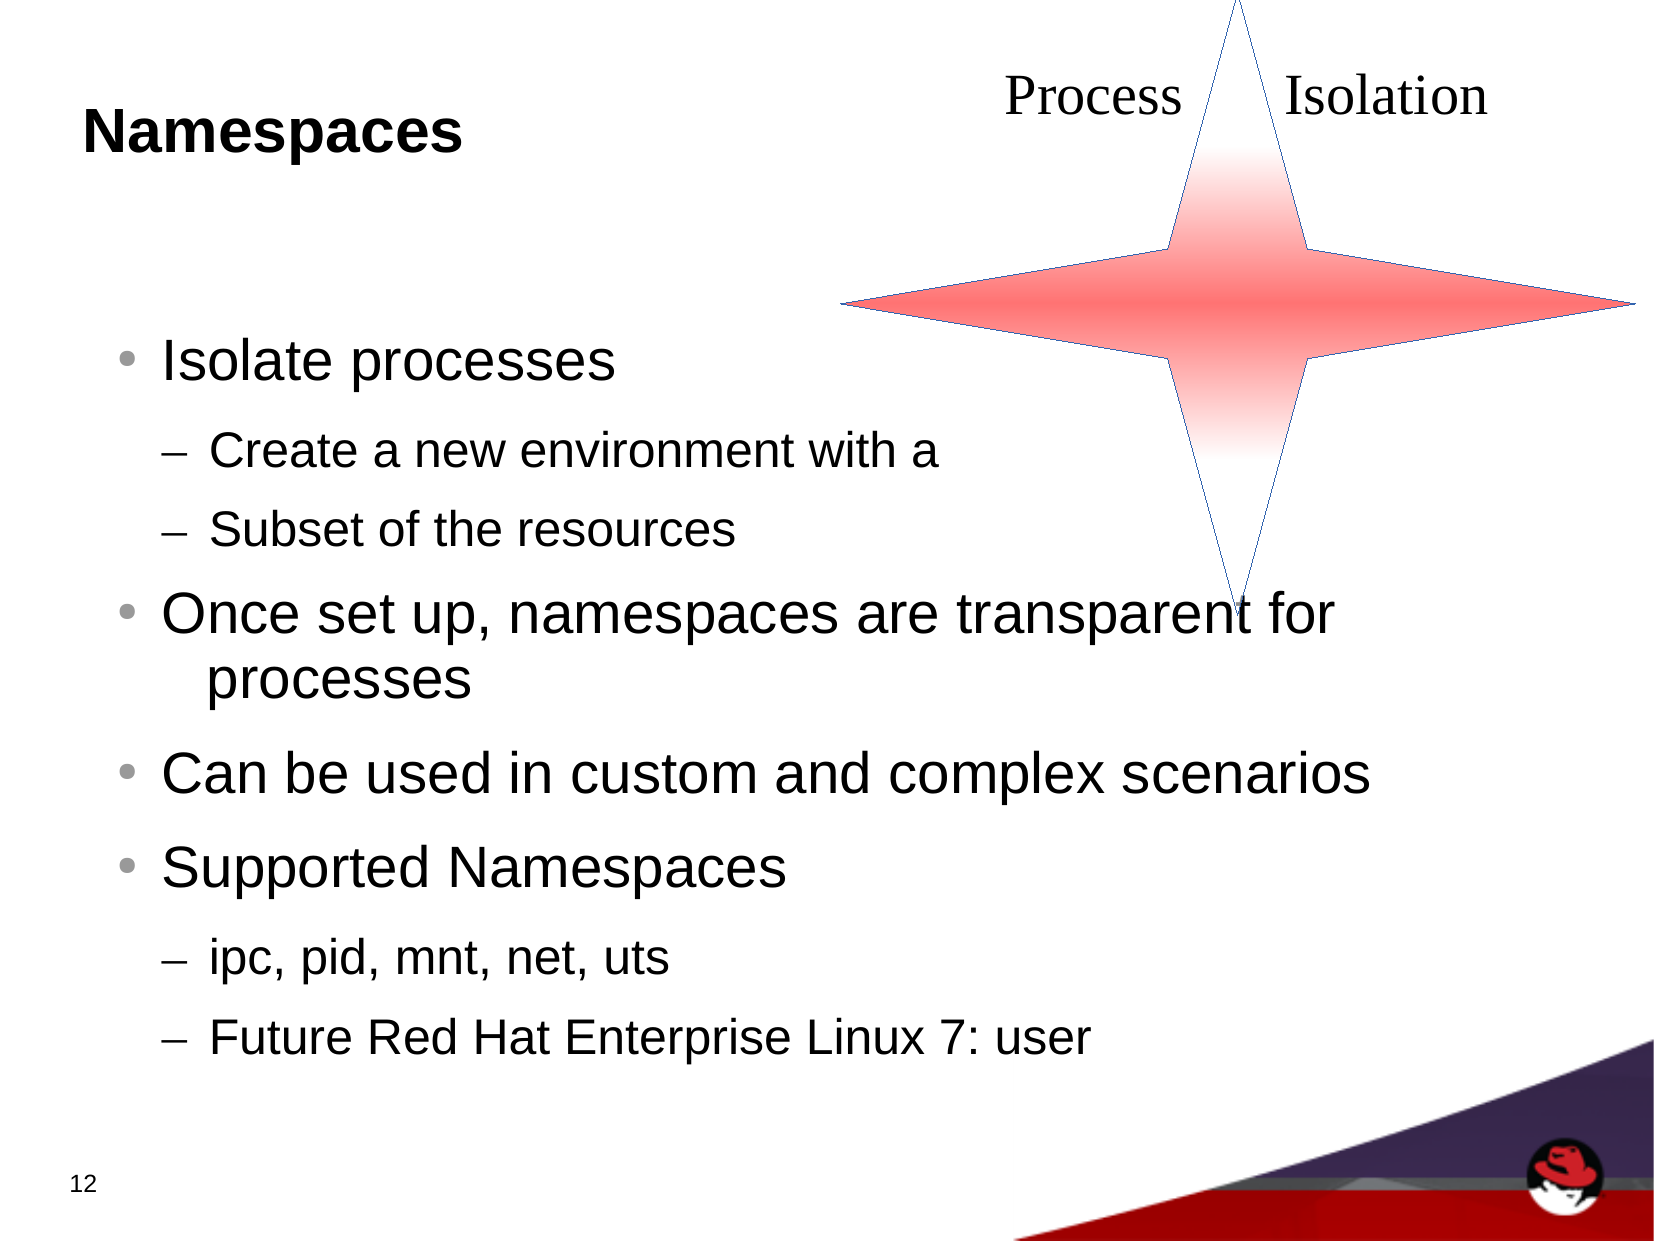

# Namespaces
Process Isolation
Isolate processes
Create a new environment with a
Subset of the resources
Once set up, namespaces are transparent for processes
Can be used in custom and complex scenarios
Supported Namespaces
ipc, pid, mnt, net, uts
Future Red Hat Enterprise Linux 7: user